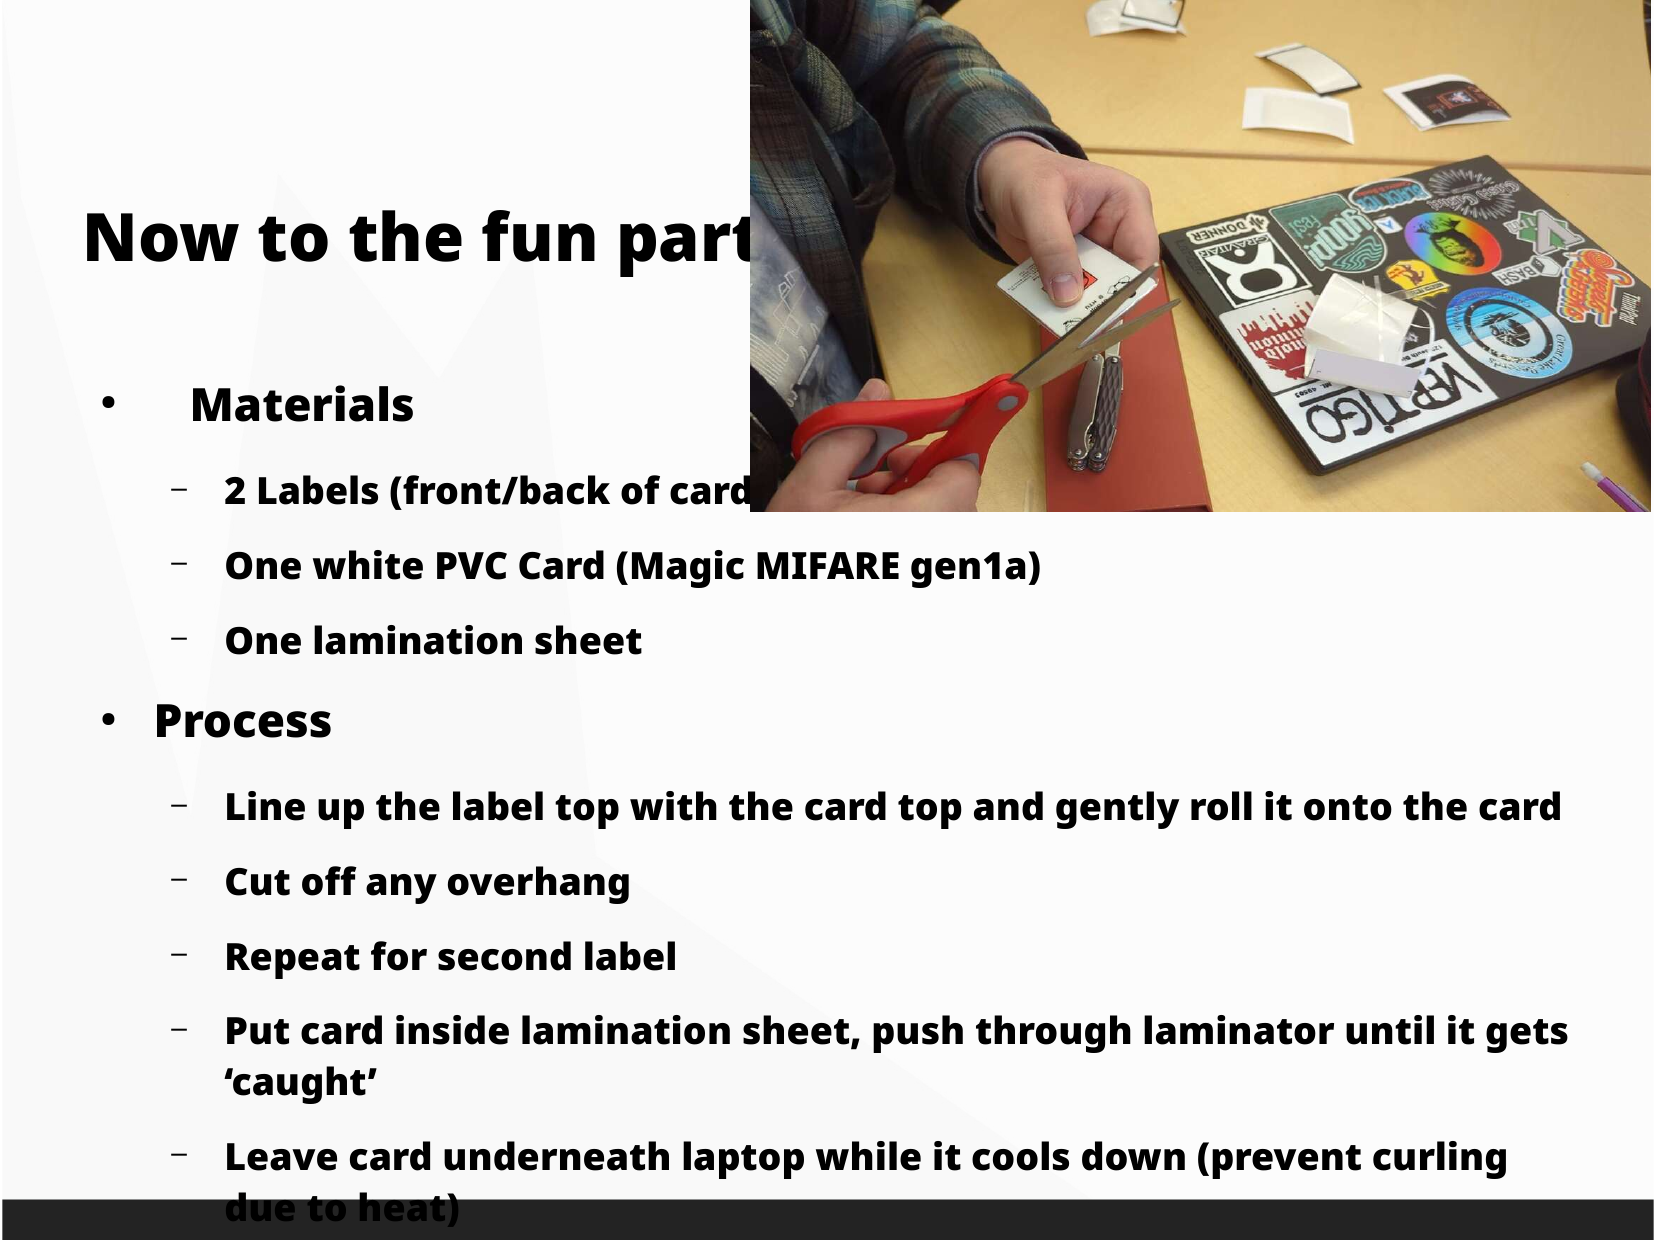

# Now to the fun part!
 Materials
2 Labels (front/back of card)
One white PVC Card (Magic MIFARE gen1a)
One lamination sheet
Process
Line up the label top with the card top and gently roll it onto the card
Cut off any overhang
Repeat for second label
Put card inside lamination sheet, push through laminator until it gets ‘caught’
Leave card underneath laptop while it cools down (prevent curling due to heat)